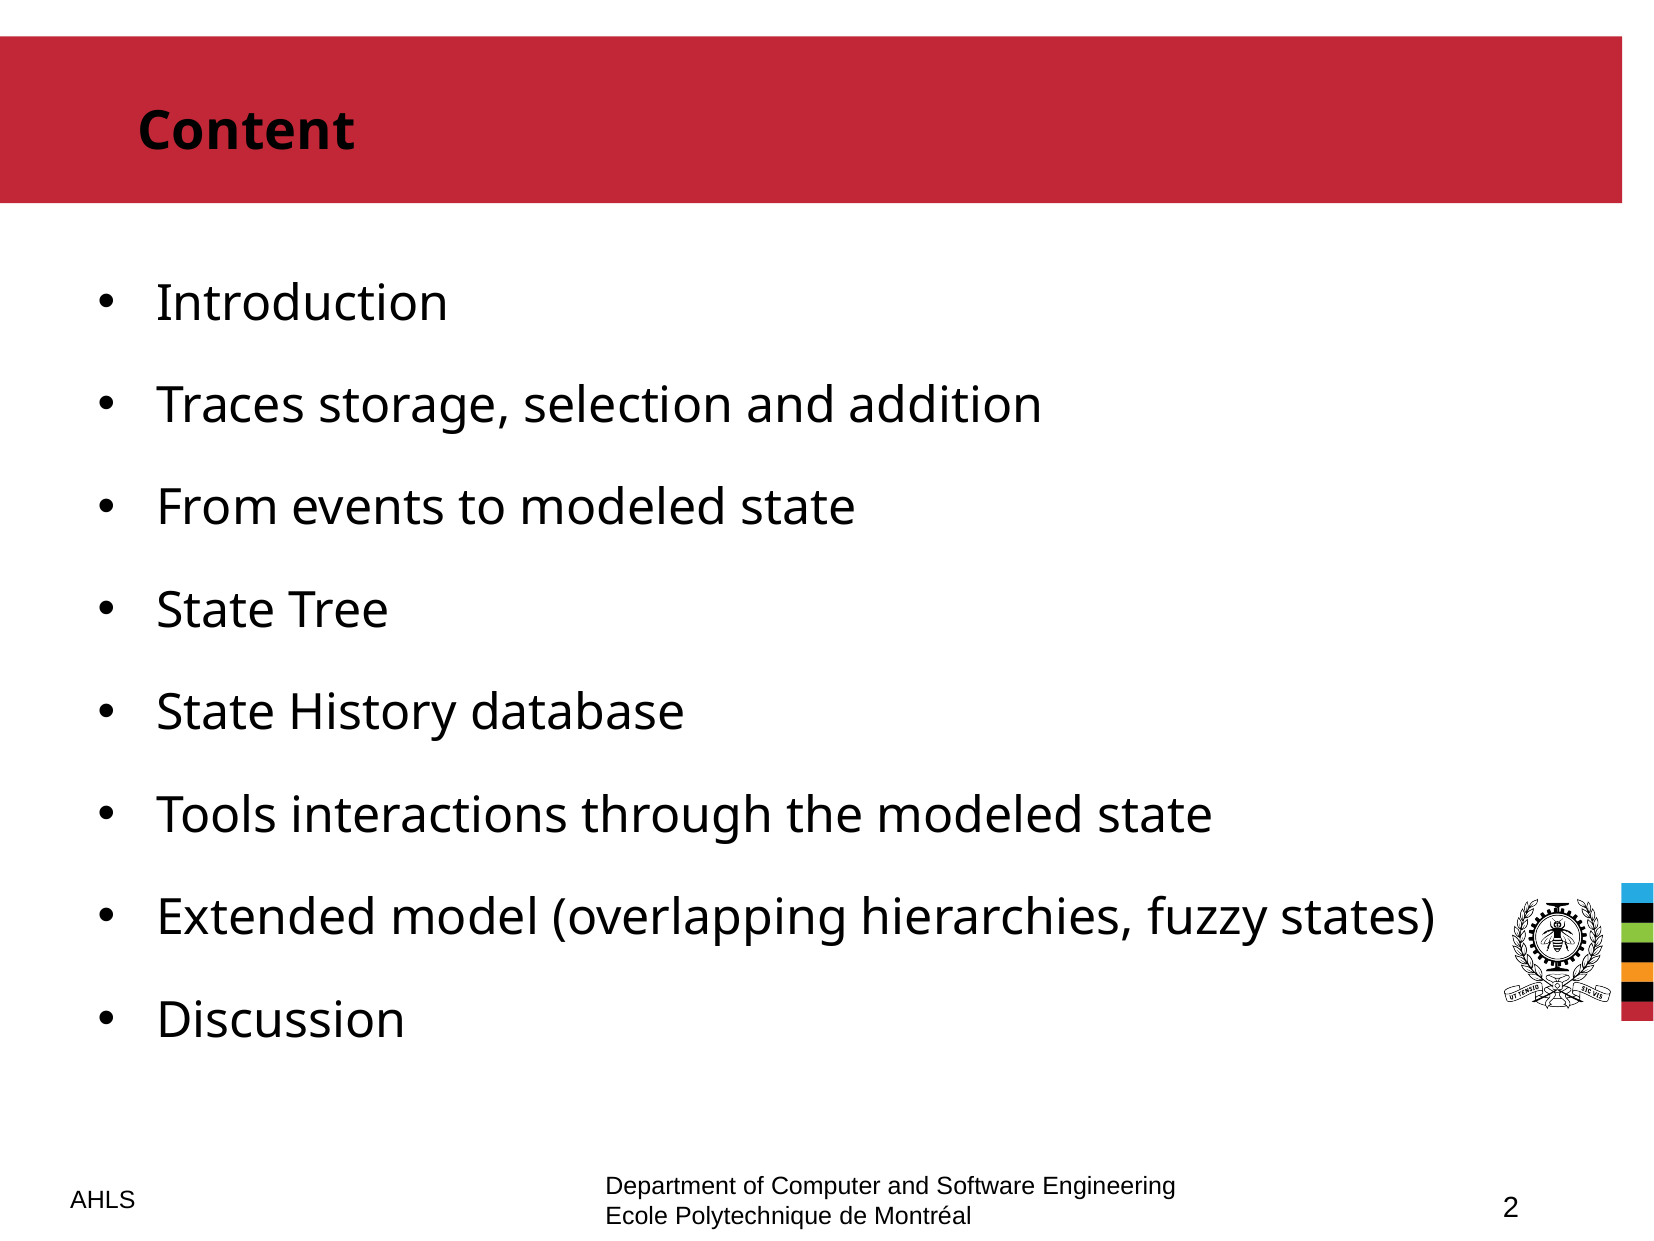

# Content
Introduction
Traces storage, selection and addition
From events to modeled state
State Tree
State History database
Tools interactions through the modeled state
Extended model (overlapping hierarchies, fuzzy states)
Discussion